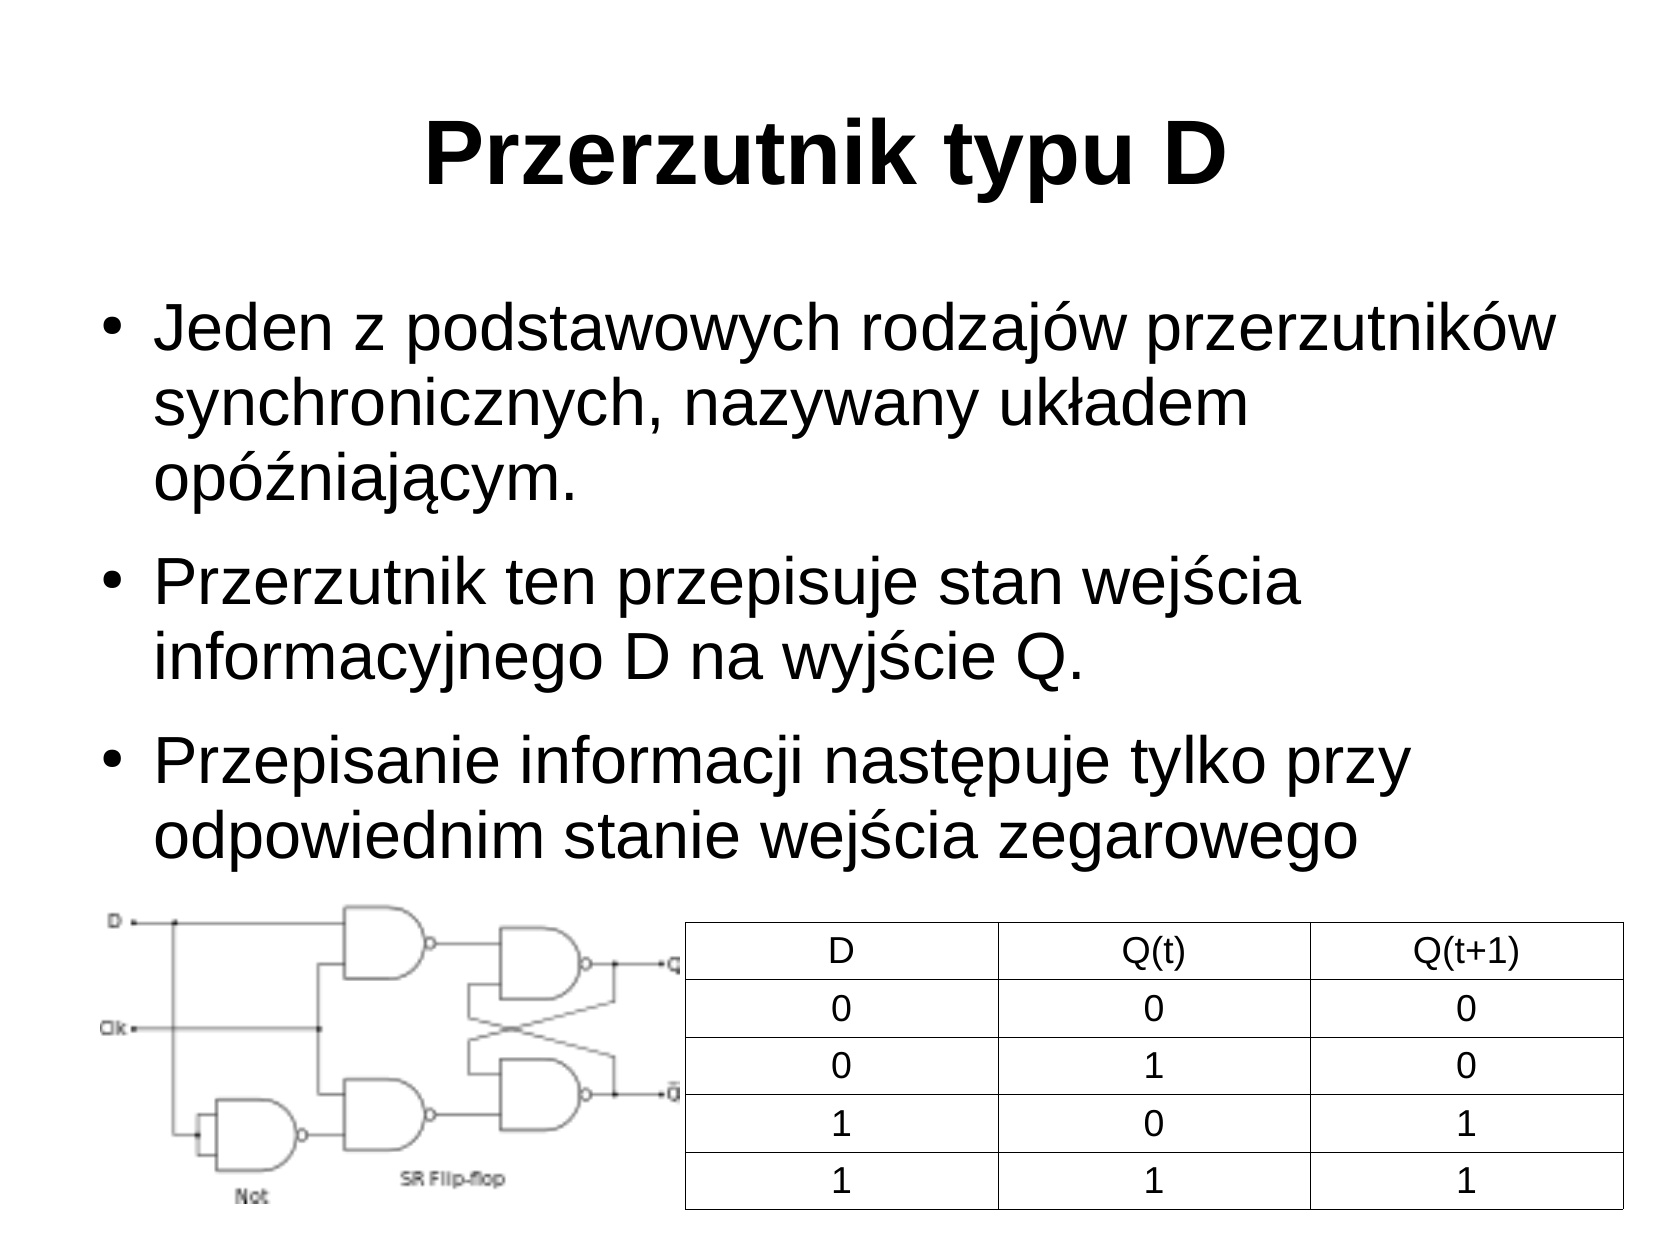

# Przerzutnik typu D
Jeden z podstawowych rodzajów przerzutników synchronicznych, nazywany układem opóźniającym.
Przerzutnik ten przepisuje stan wejścia informacyjnego D na wyjście Q.
Przepisanie informacji następuje tylko przy odpowiednim stanie wejścia zegarowego
| D | Q(t) | Q(t+1) |
| --- | --- | --- |
| 0 | 0 | 0 |
| 0 | 1 | 0 |
| 1 | 0 | 1 |
| 1 | 1 | 1 |